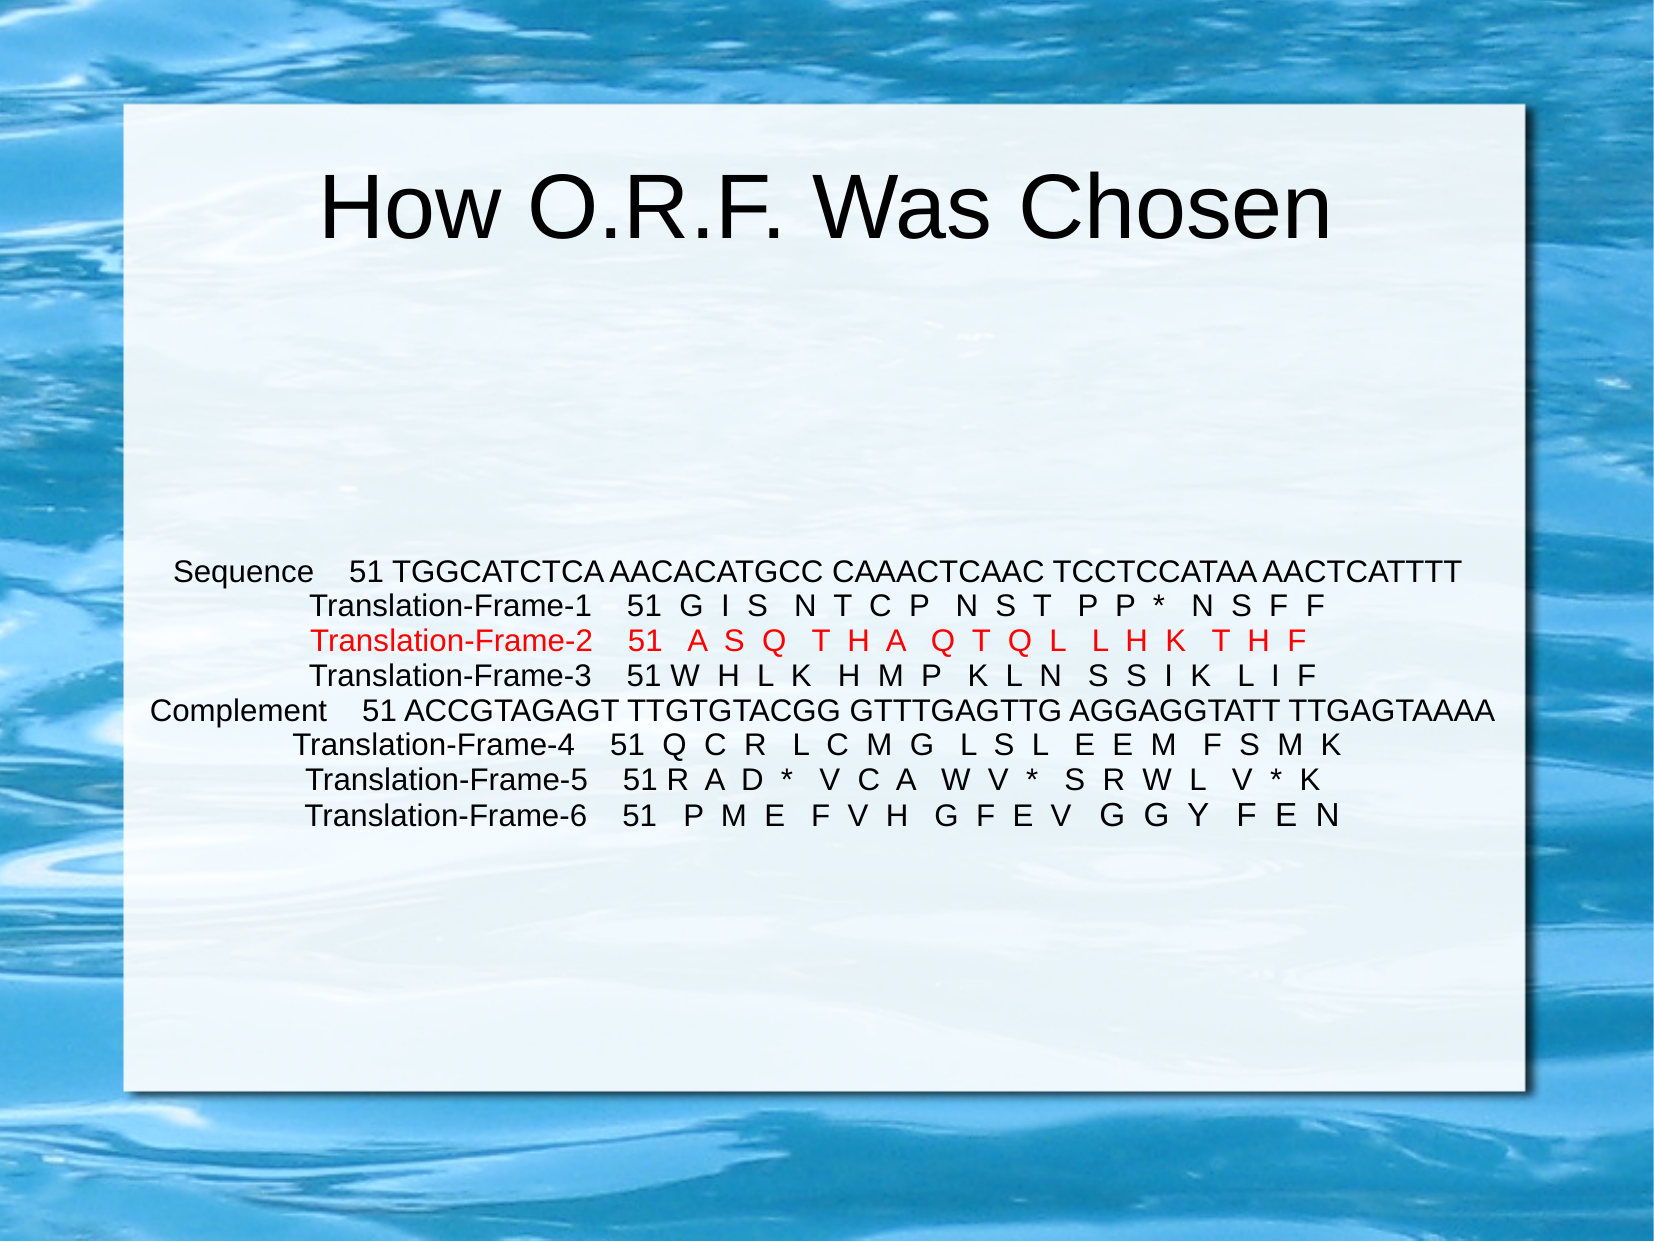

# How O.R.F. Was Chosen
Sequence 51 TGGCATCTCA AACACATGCC CAAACTCAAC TCCTCCATAA AACTCATTTT
Translation-Frame-1 51 G I S N T C P N S T P P * N S F F
Translation-Frame-2 51 A S Q T H A Q T Q L L H K T H F
Translation-Frame-3 51 W H L K H M P K L N S S I K L I F
Complement 51 ACCGTAGAGT TTGTGTACGG GTTTGAGTTG AGGAGGTATT TTGAGTAAAA
Translation-Frame-4 51 Q C R L C M G L S L E E M F S M K
Translation-Frame-5 51 R A D * V C A W V * S R W L V * K
Translation-Frame-6 51 P M E F V H G F E V G G Y F E N